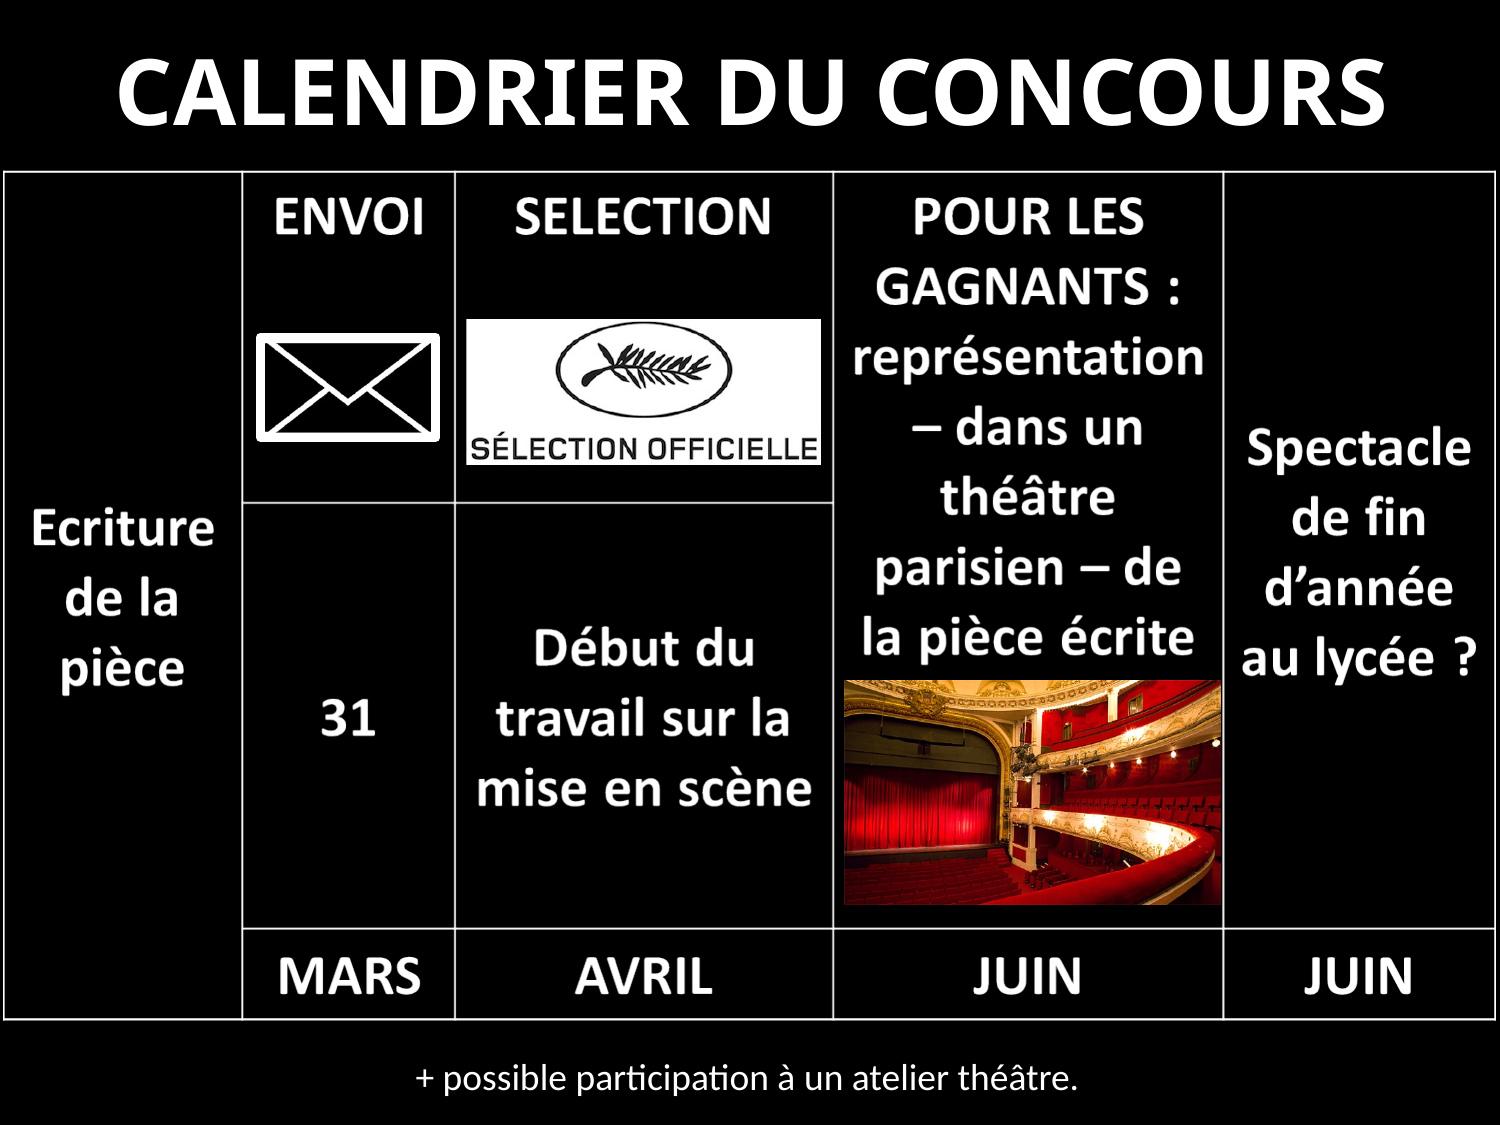

CALENDRIER DU CONCOURS
+ possible participation à un atelier théâtre.